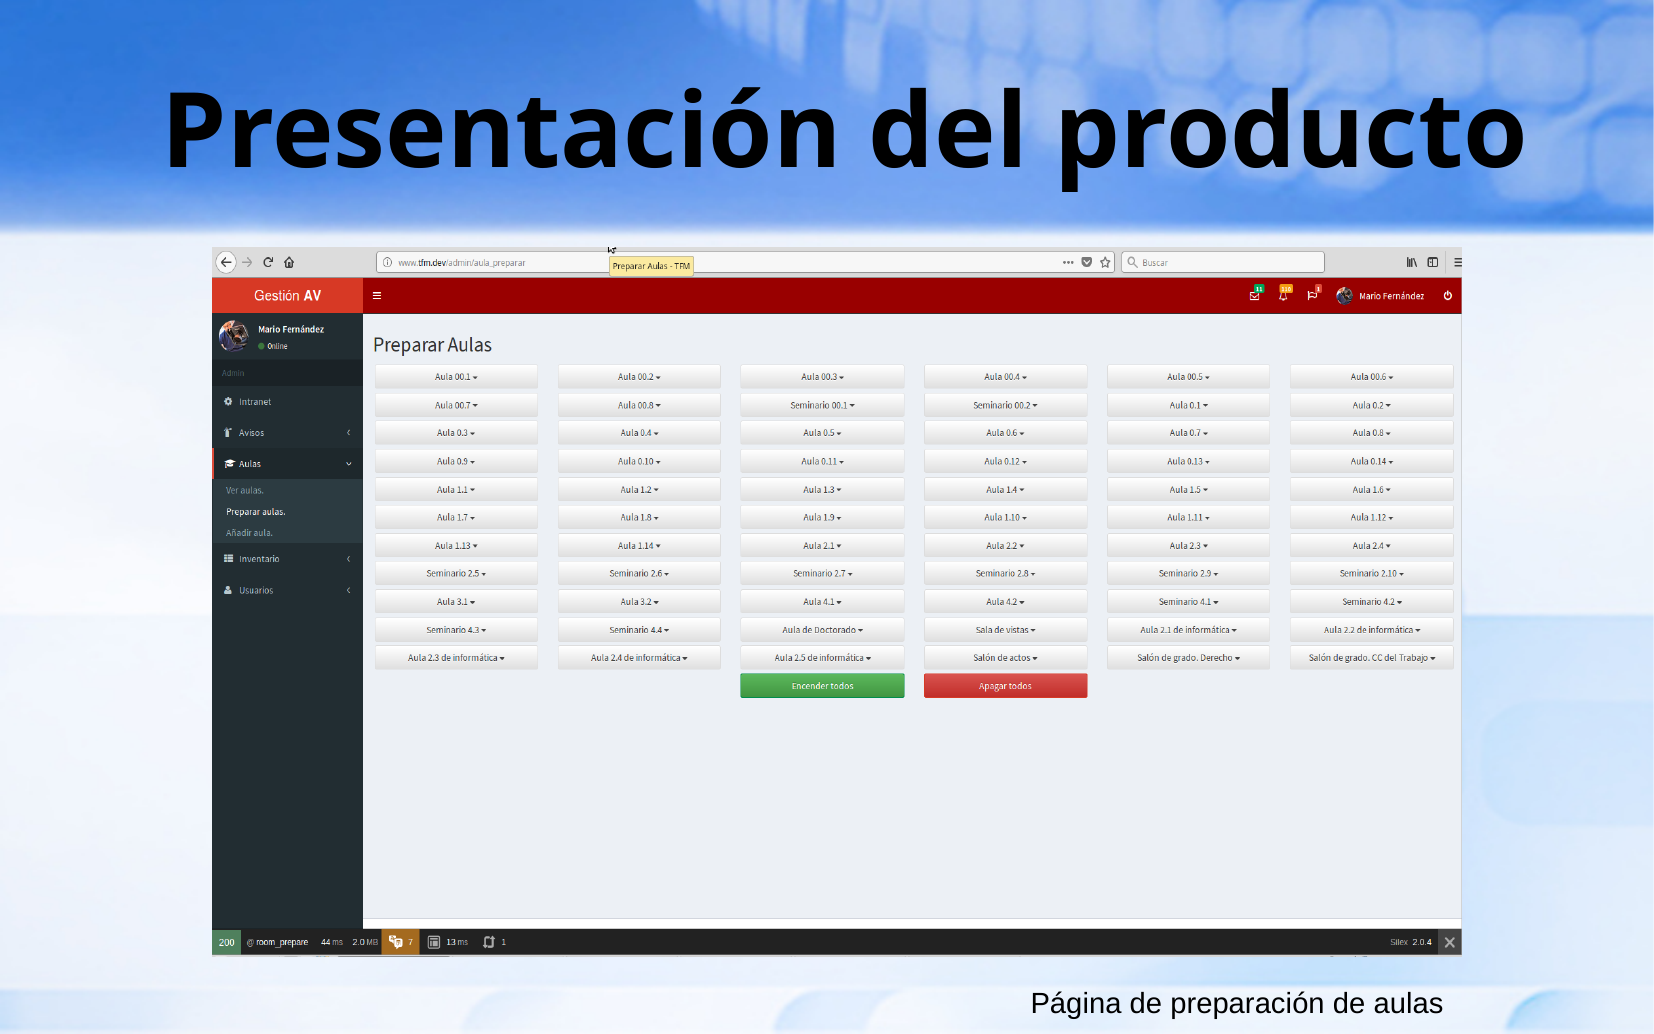

# Presentación del producto
Página de preparación de aulas